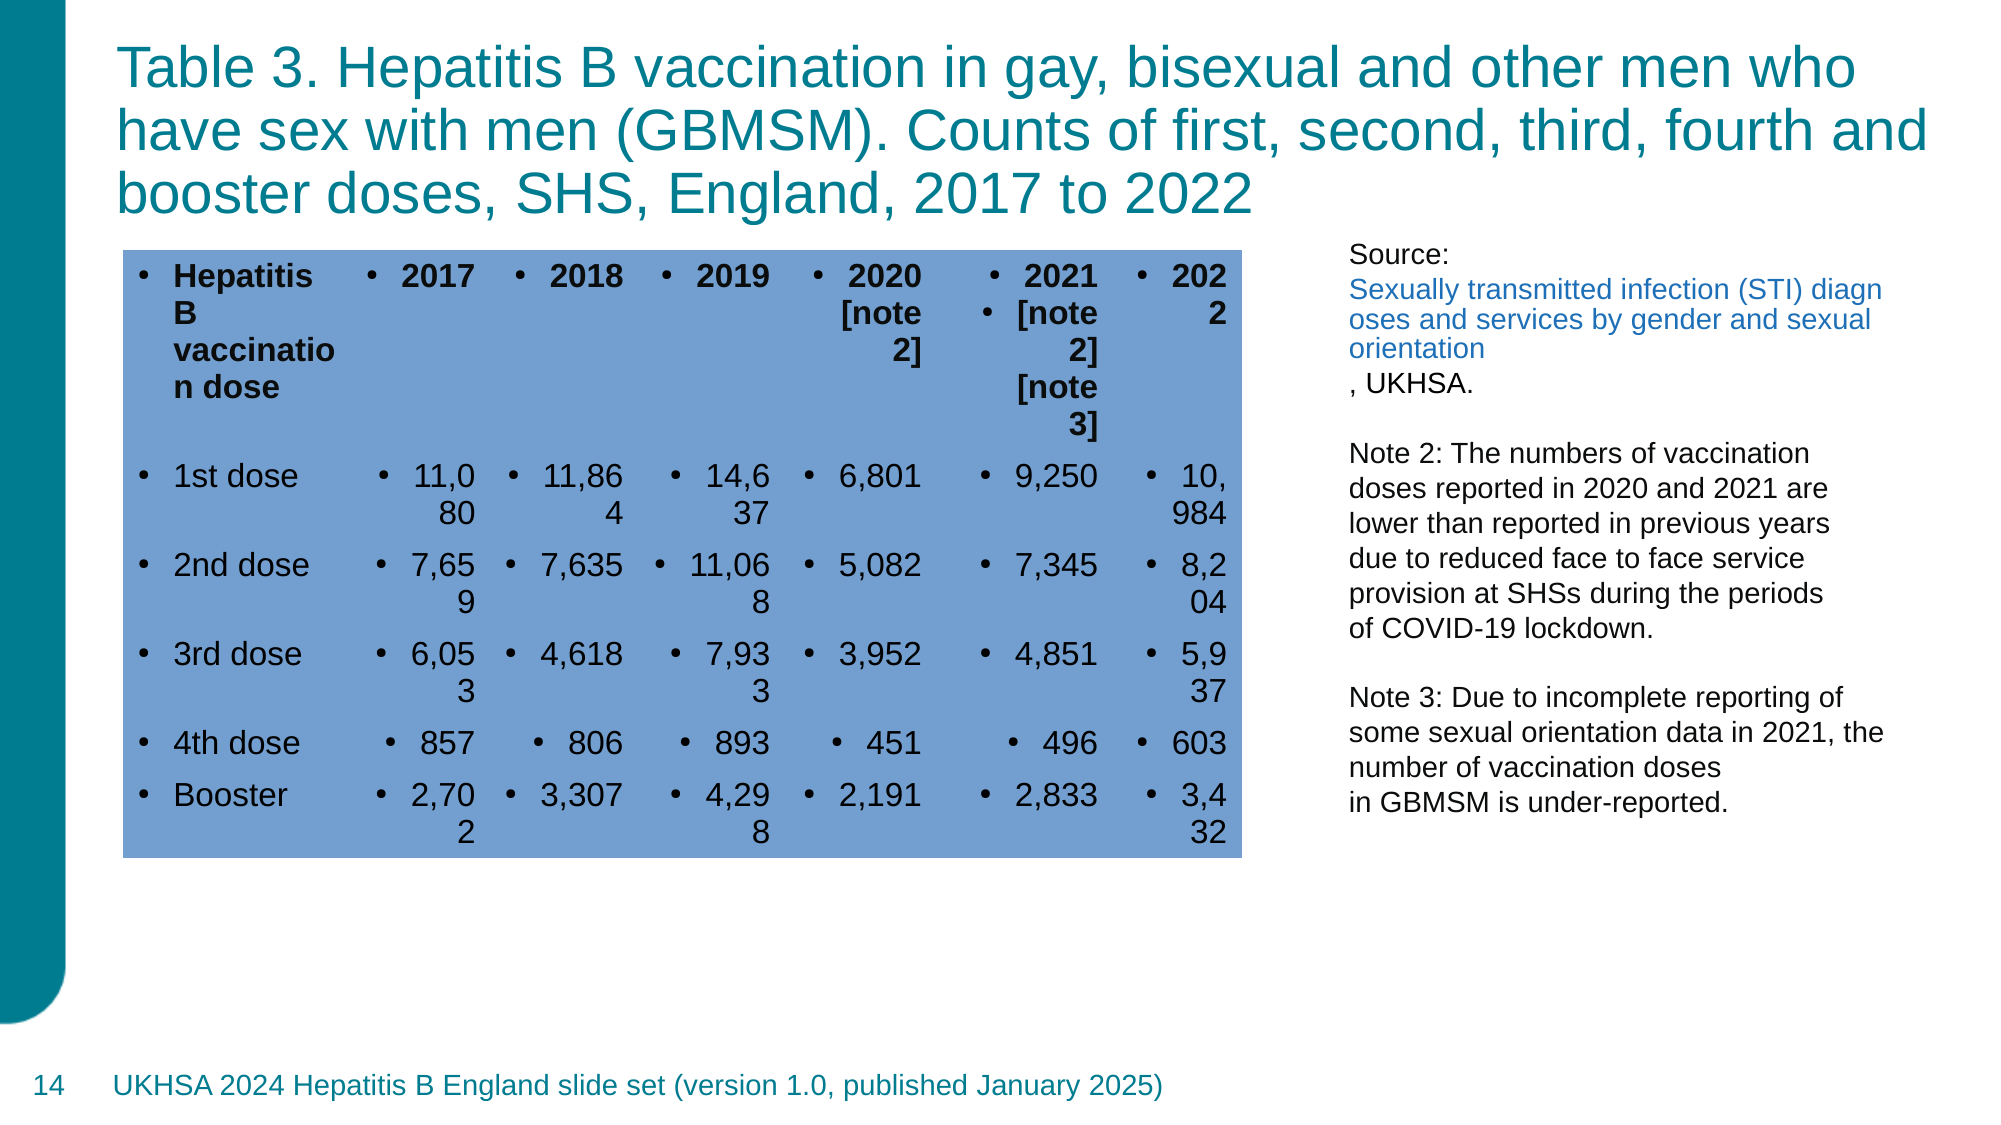

# Table 3. Hepatitis B vaccination in gay, bisexual and other men who have sex with men (GBMSM). Counts of first, second, third, fourth and booster doses, SHS, England, 2017 to 2022
Source: Sexually transmitted infection (STI) diagnoses and services by gender and sexual orientation, UKHSA.
Note 2: The numbers of vaccination doses reported in 2020 and 2021 are lower than reported in previous years due to reduced face to face service provision at SHSs during the periods of COVID-19 lockdown.
Note 3: Due to incomplete reporting of some sexual orientation data in 2021, the number of vaccination doses in GBMSM is under-reported.
| Hepatitis B vaccination dose | 2017 | 2018 | 2019 | 2020 [note 2] | 2021 [note 2] [note 3] | 2022 |
| --- | --- | --- | --- | --- | --- | --- |
| 1st dose | 11,080 | 11,864 | 14,637 | 6,801 | 9,250 | 10,984 |
| 2nd dose | 7,659 | 7,635 | 11,068 | 5,082 | 7,345 | 8,204 |
| 3rd dose | 6,053 | 4,618 | 7,933 | 3,952 | 4,851 | 5,937 |
| 4th dose | 857 | 806 | 893 | 451 | 496 | 603 |
| Booster | 2,702 | 3,307 | 4,298 | 2,191 | 2,833 | 3,432 |
13
UKHSA 2024 Hepatitis B England slide set (version 1.0, published January 2025)